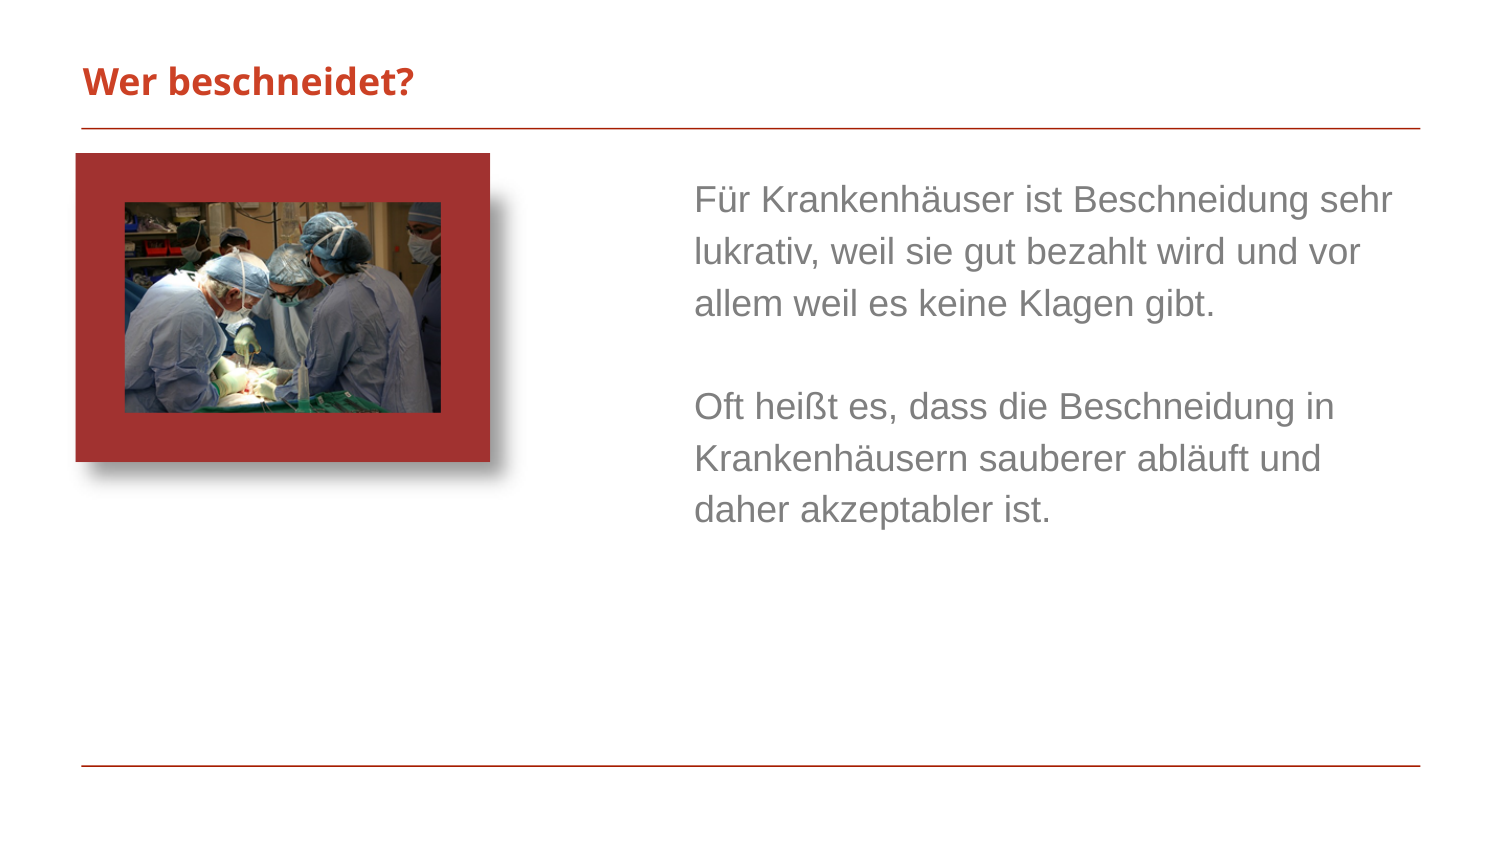

Wer beschneidet?
Für Krankenhäuser ist Beschneidung sehr lukrativ, weil sie gut bezahlt wird und vor allem weil es keine Klagen gibt.
Oft heißt es, dass die Beschneidung in Krankenhäusern sauberer abläuft und daher akzeptabler ist.